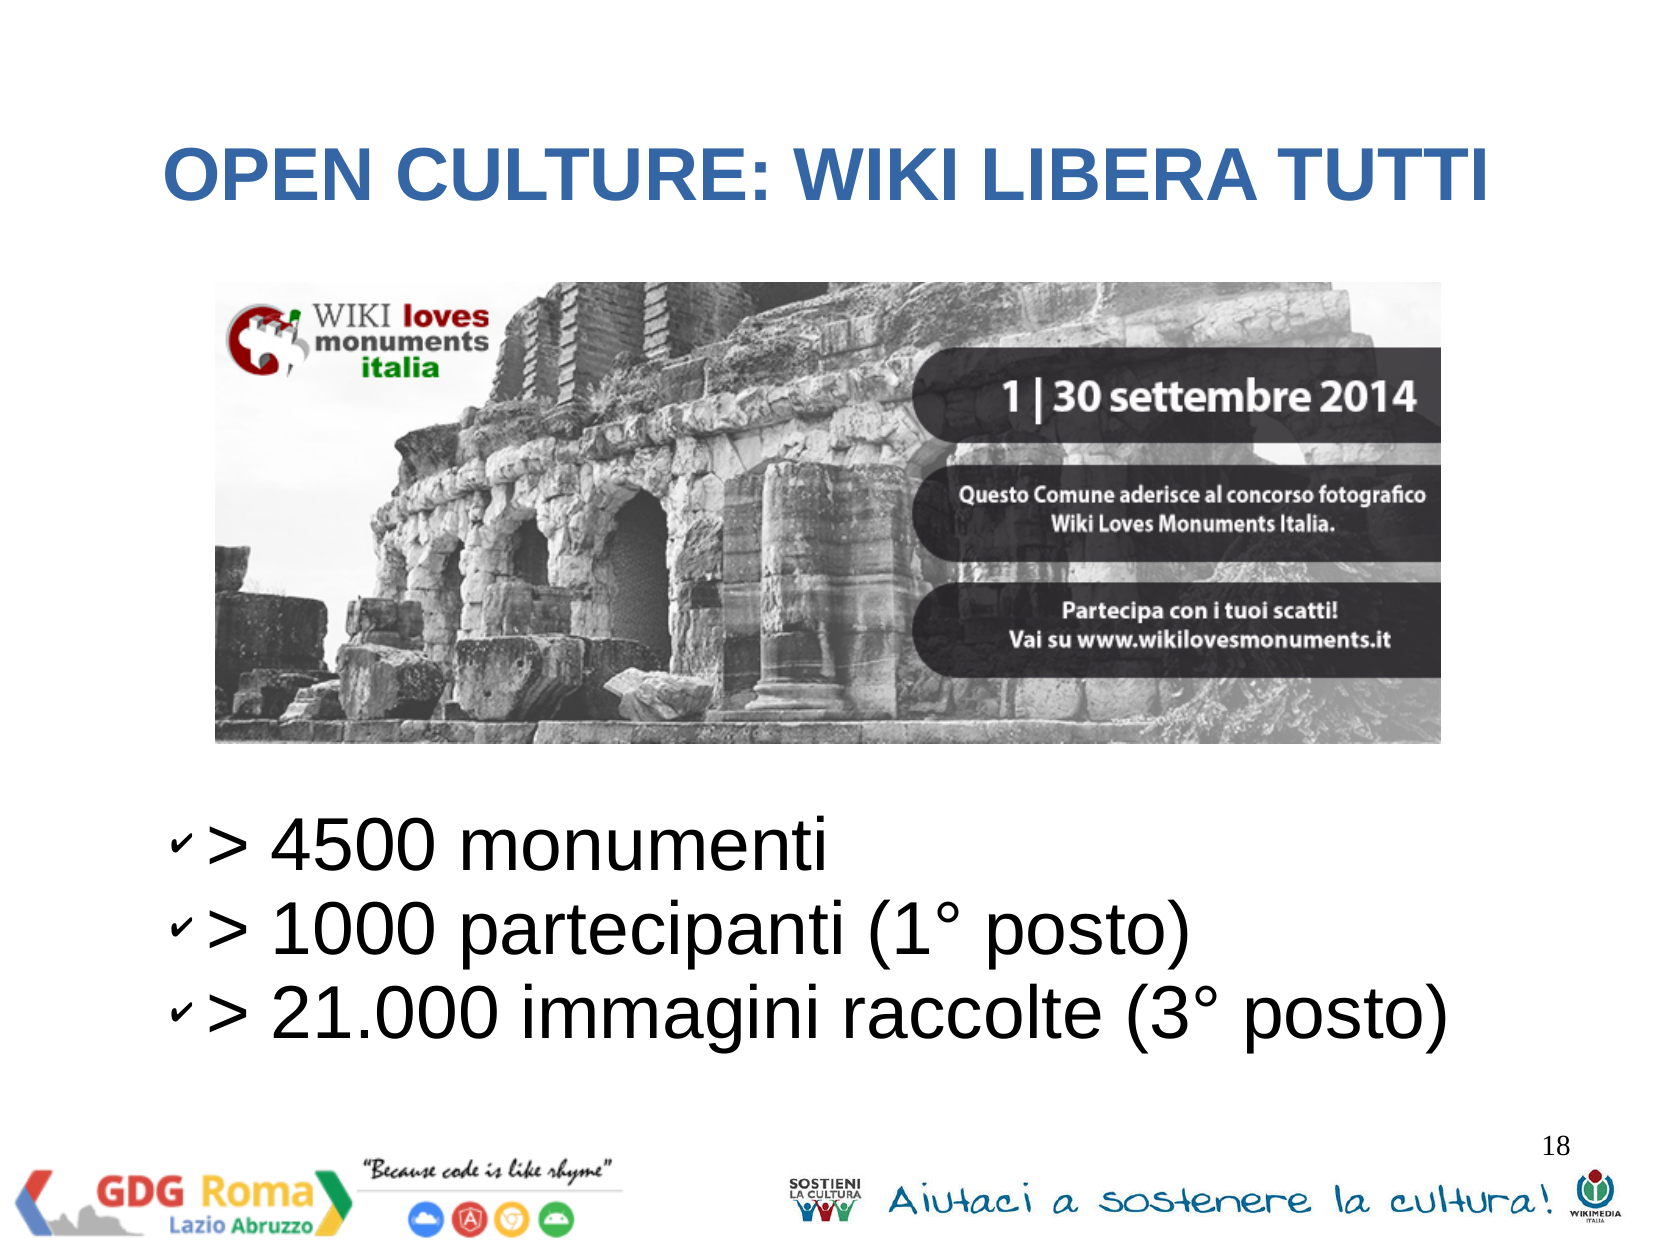

# OPEN CULTURE: WIKI LIBERA TUTTI
> 4500 monumenti
> 1000 partecipanti (1° posto)
> 21.000 immagini raccolte (3° posto)
18